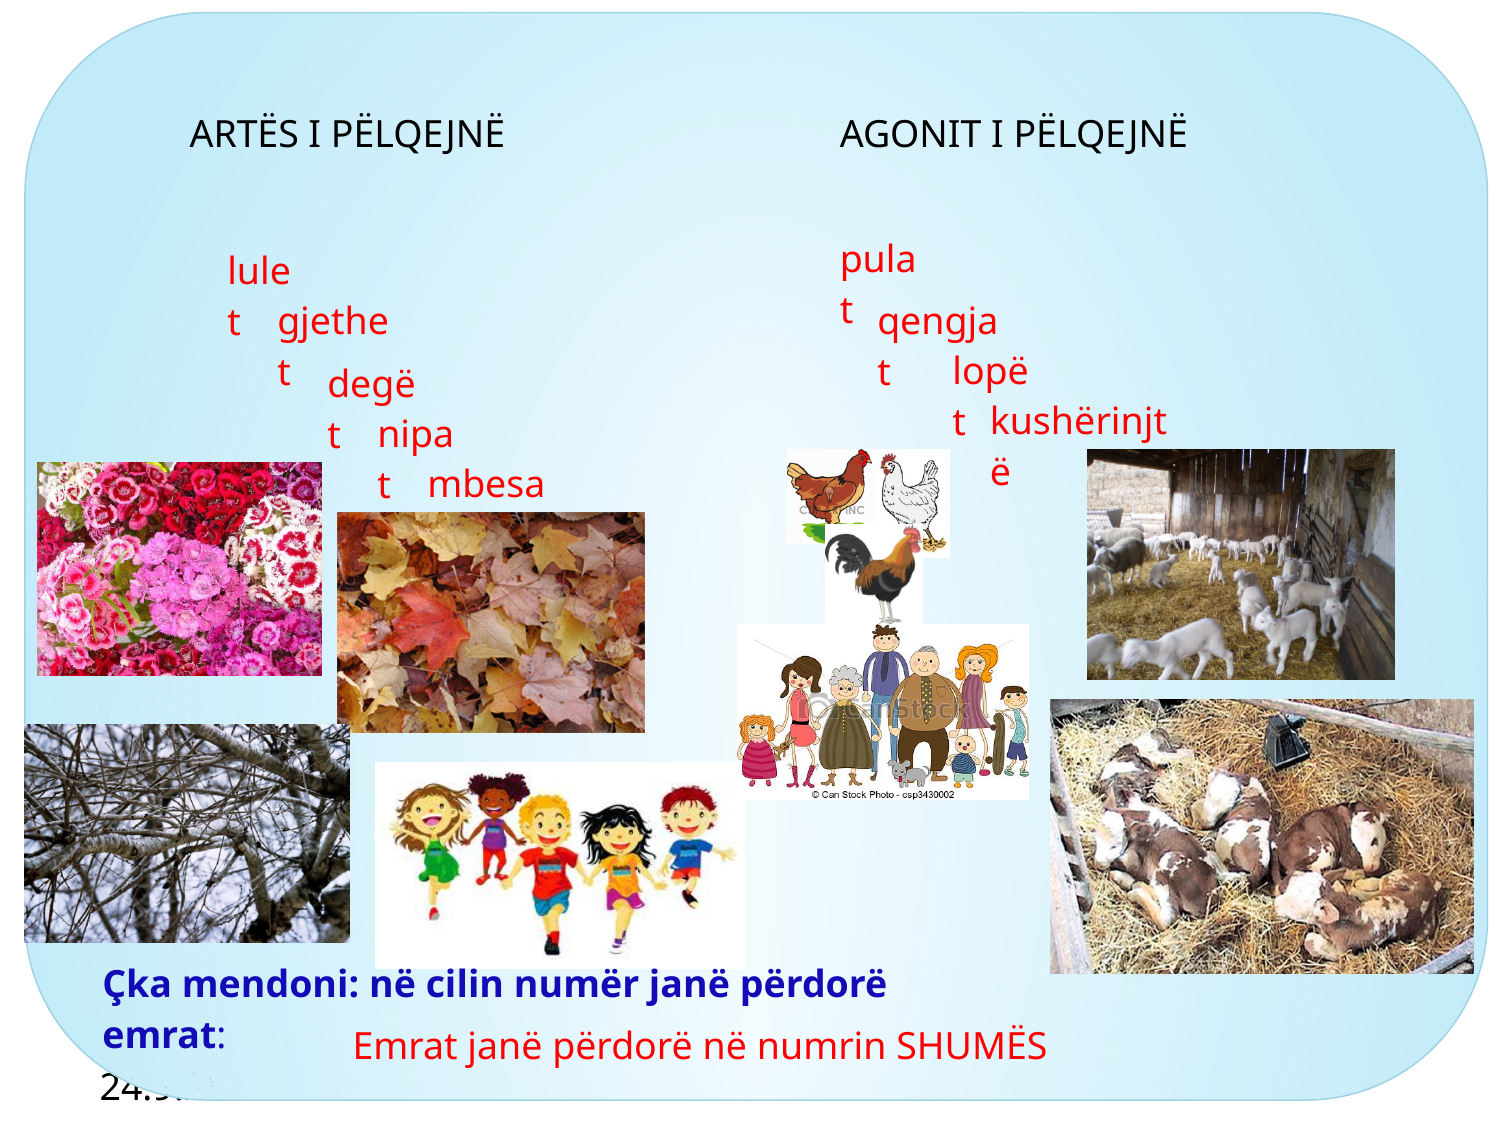

ARTËS I PËLQEJNË
AGONIT I PËLQEJNË
pulat
lulet
gjethet
qengjat
lopët
degët
kushërinjtë
nipat
mbesat
Çka mendoni: në cilin numër janë përdorë emrat:
 Emrat janë përdorë në numrin SHUMËS